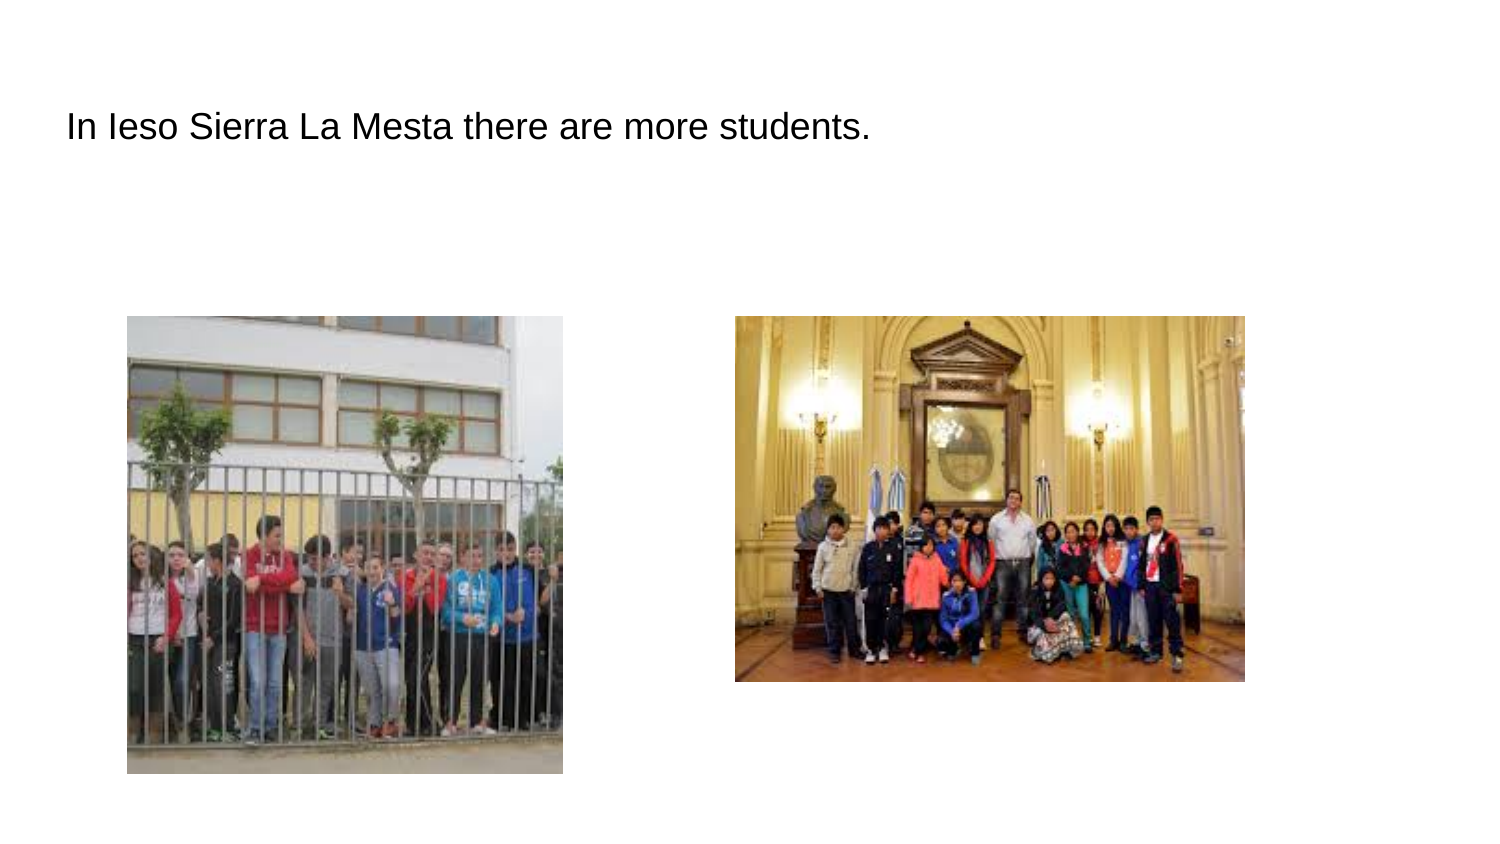

# In Ieso Sierra La Mesta there are more students.